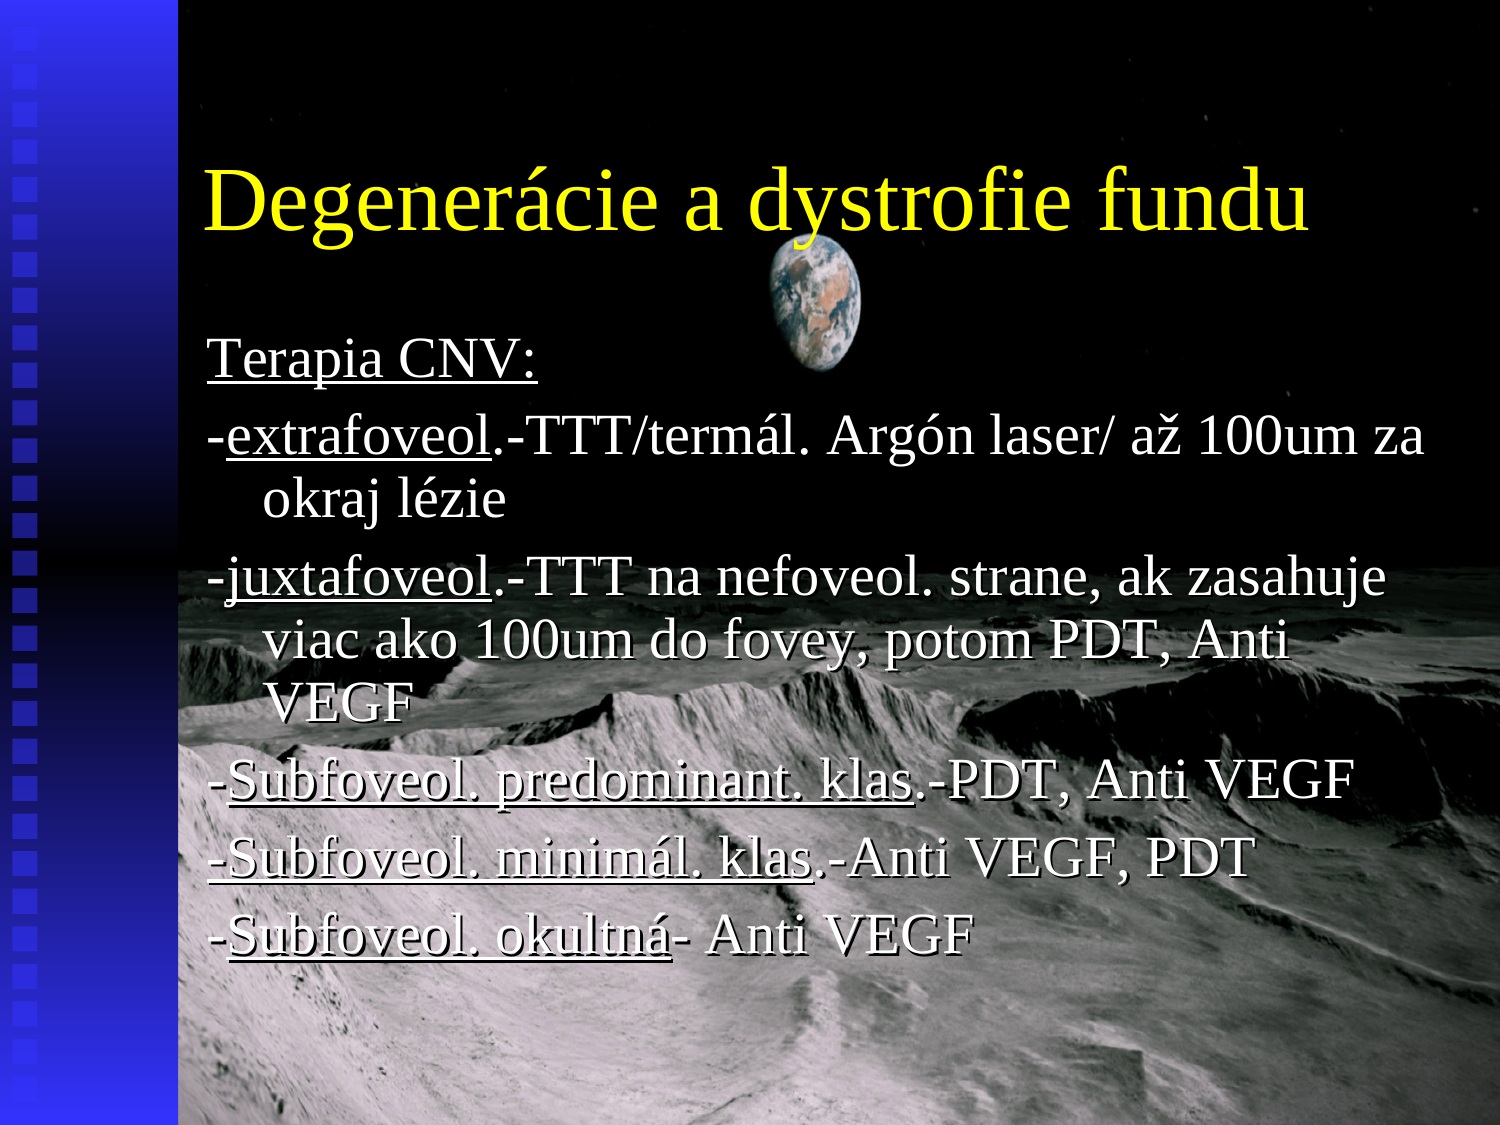

# Degenerácie a dystrofie fundu
Terapia CNV:
-extrafoveol.-TTT/termál. Argón laser/ až 100um za okraj lézie
-juxtafoveol.-TTT na nefoveol. strane, ak zasahuje viac ako 100um do fovey, potom PDT, Anti VEGF
-Subfoveol. predominant. klas.-PDT, Anti VEGF
-Subfoveol. minimál. klas.-Anti VEGF, PDT
-Subfoveol. okultná- Anti VEGF